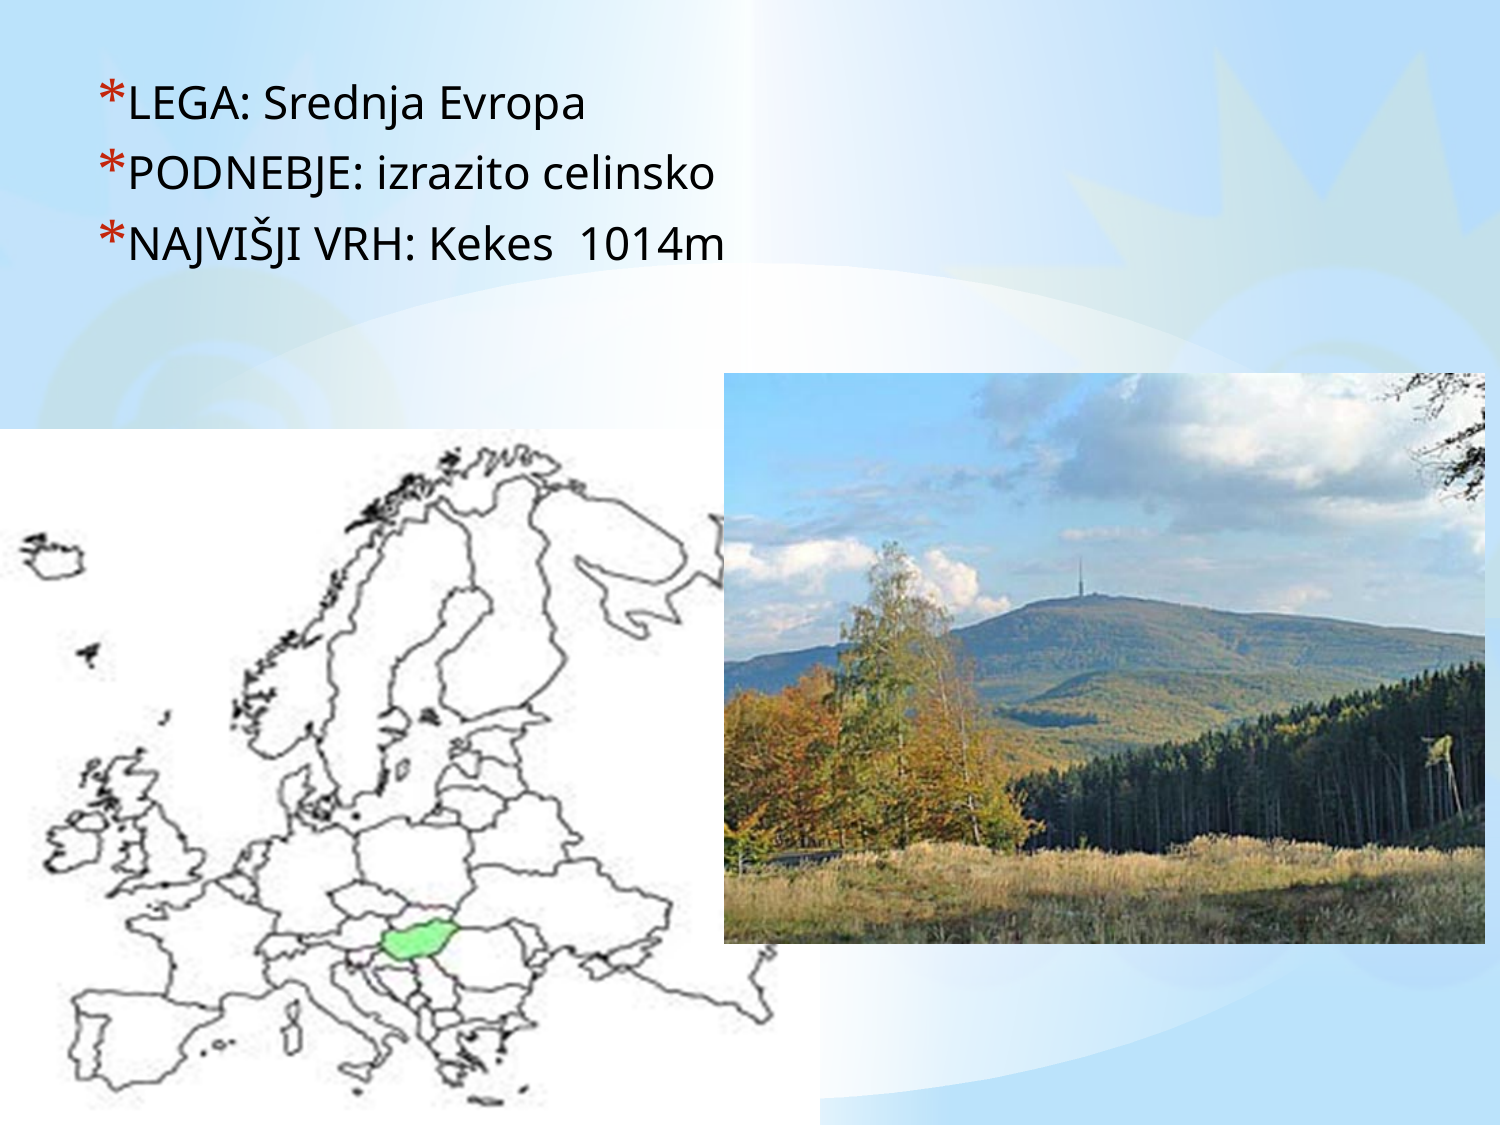

# LEGA: Srednja Evropa
PODNEBJE: izrazito celinsko
NAJVIŠJI VRH: Kekes 1014m